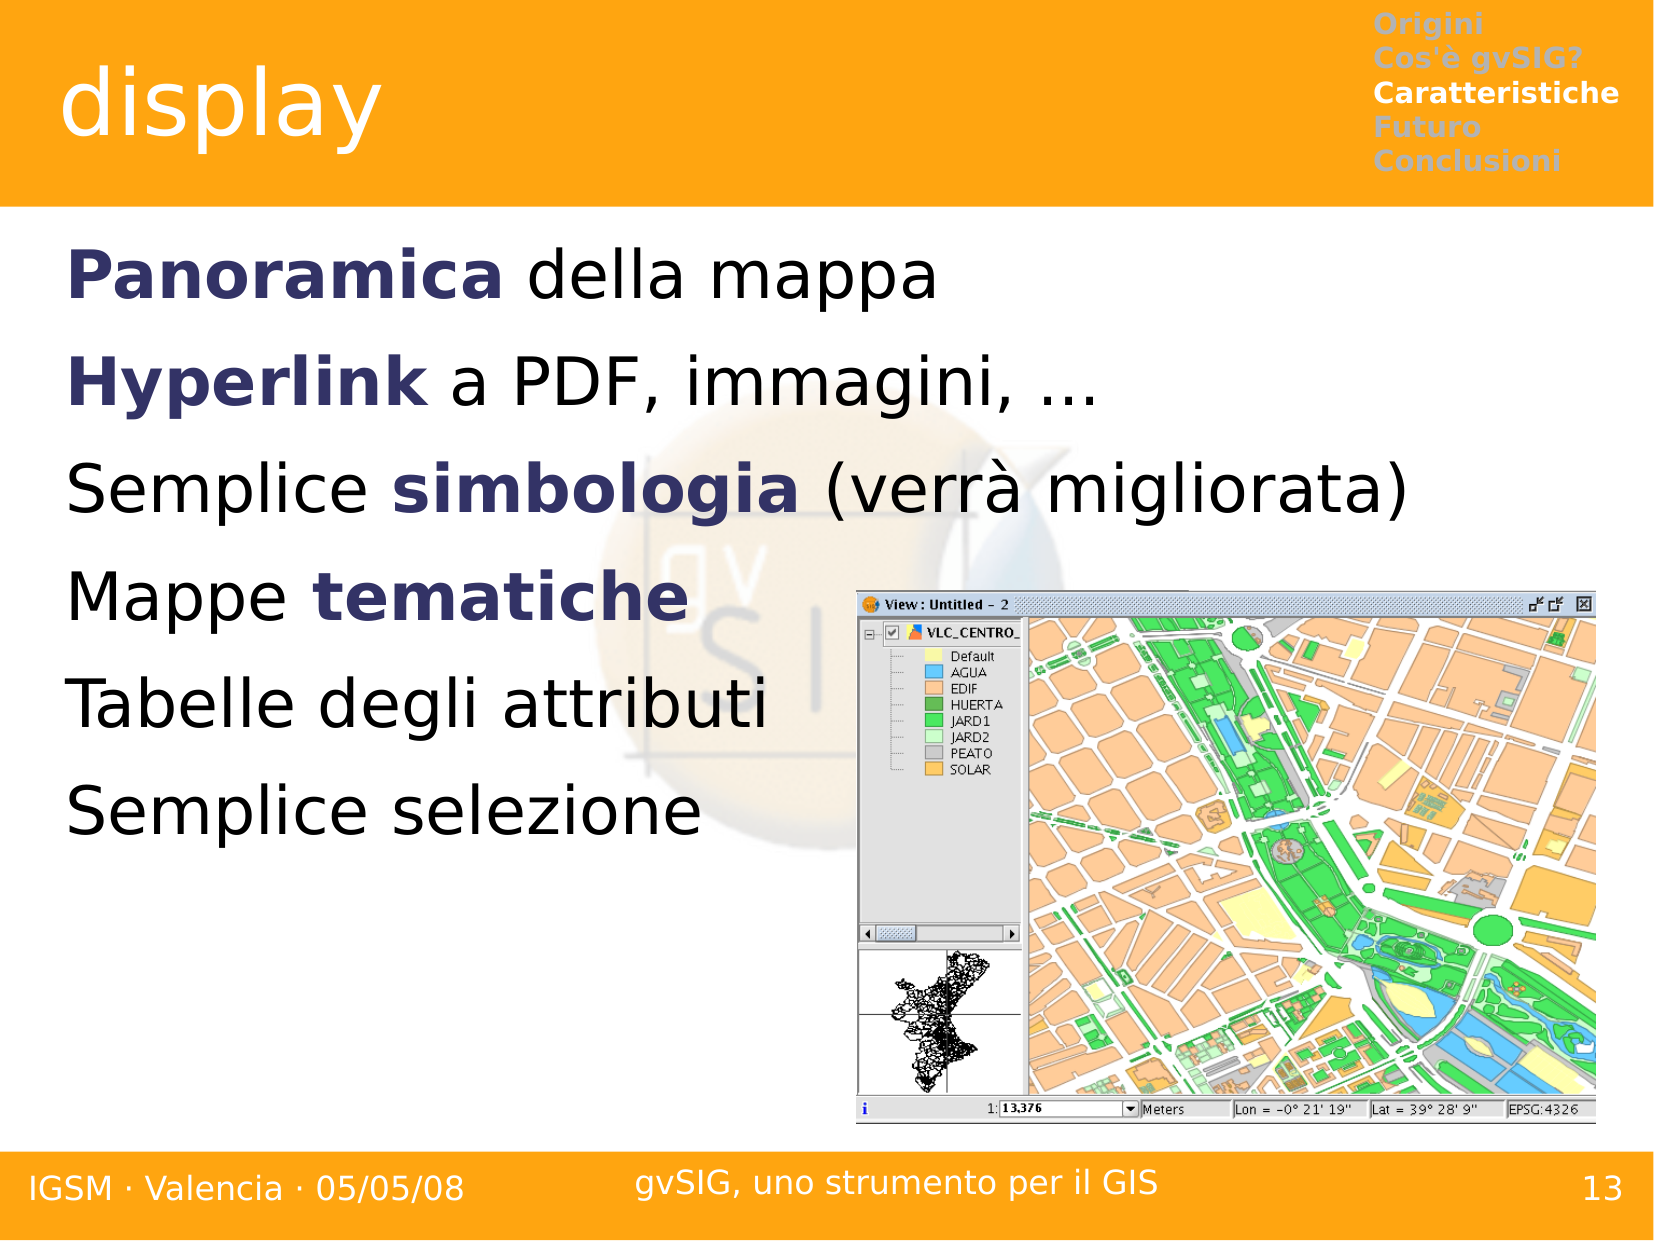

Origini
Cos'è gvSIG?
Caratteristiche
Futuro
Conclusioni
# display
Panoramica della mappa
Hyperlink a PDF, immagini, ...
Semplice simbologia (verrà migliorata)
Mappe tematiche
Tabelle degli attributi
Semplice selezione
gvSIG, uno strumento per il GIS
IGSM · Valencia · 05/05/08
13